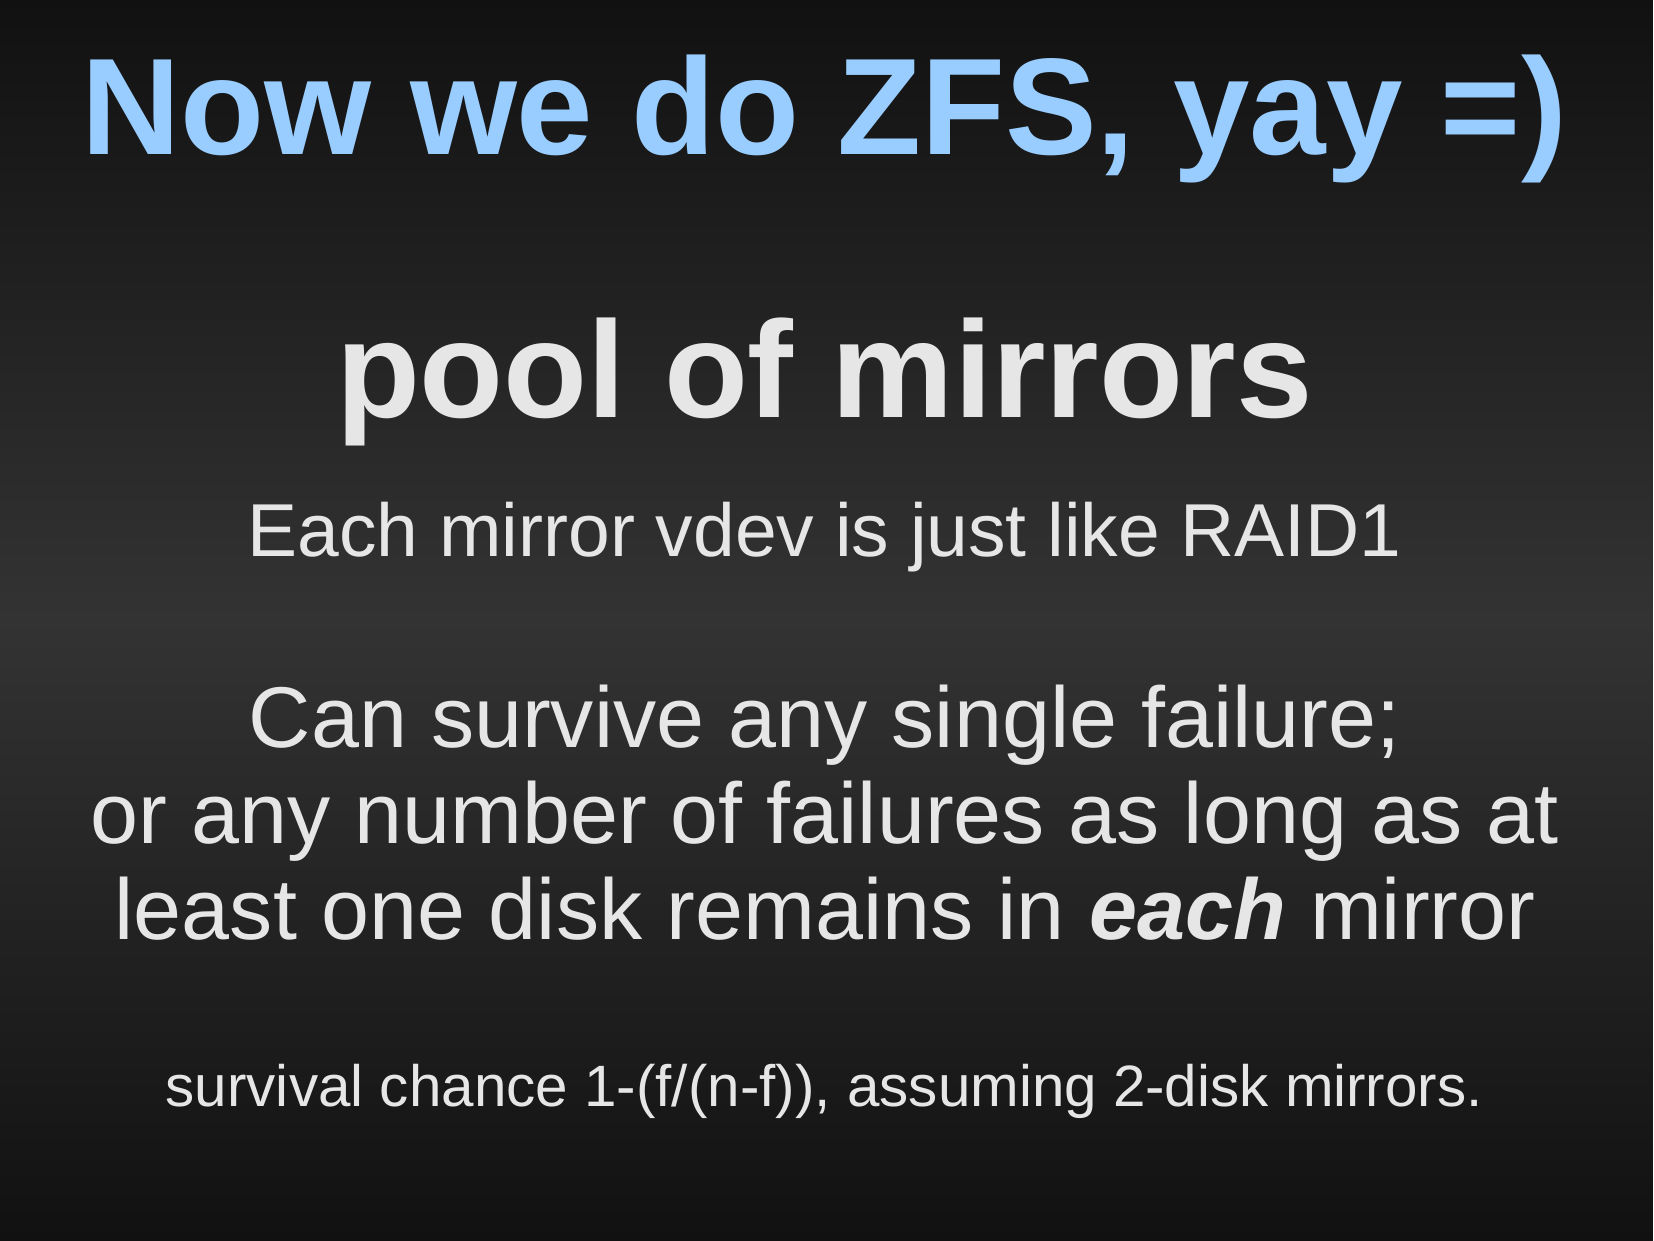

# Now we do ZFS, yay =)
pool of mirrors
Each mirror vdev is just like RAID1
Can survive any single failure;
or any number of failures as long as at least one disk remains in each mirror
survival chance 1-(f/(n-f)), assuming 2-disk mirrors.